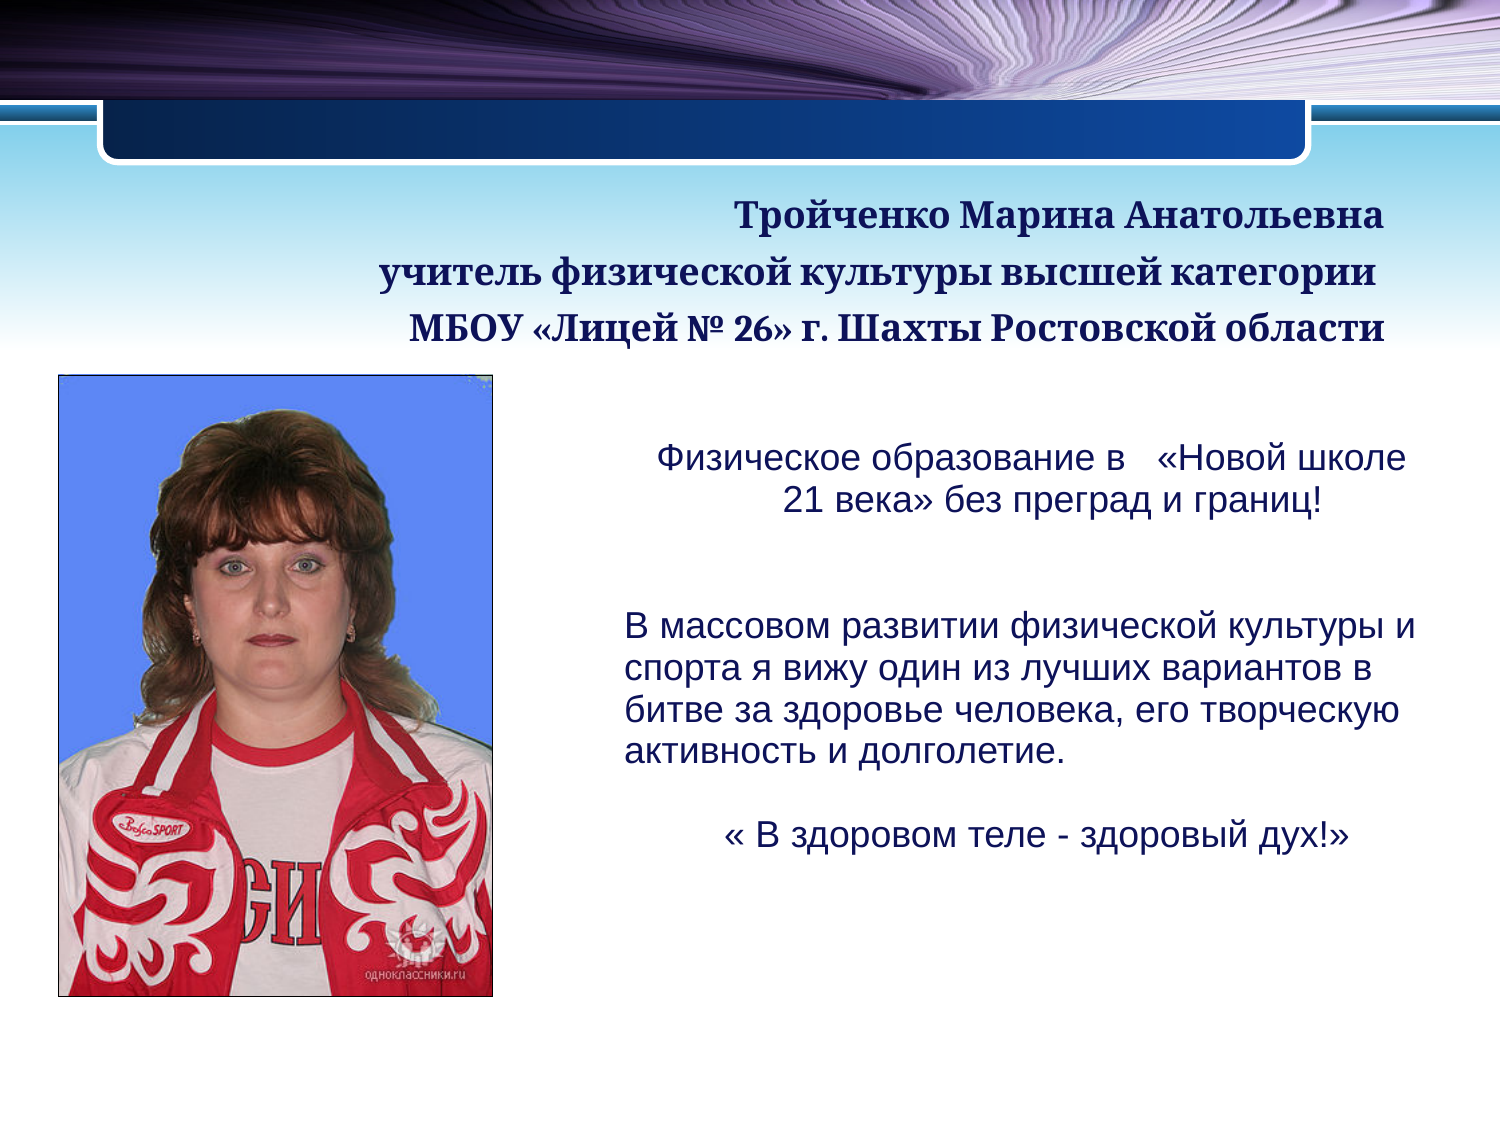

#
Тройченко Марина Анатольевна
 учитель физической культуры высшей категории
МБОУ «Лицей № 26» г. Шахты Ростовской области
 Физическое образование в «Новой школе 21 века» без преград и границ!
В массовом развитии физической культуры и спорта я вижу один из лучших вариантов в битве за здоровье человека, его творческую активность и долголетие.
« В здоровом теле - здоровый дух!»